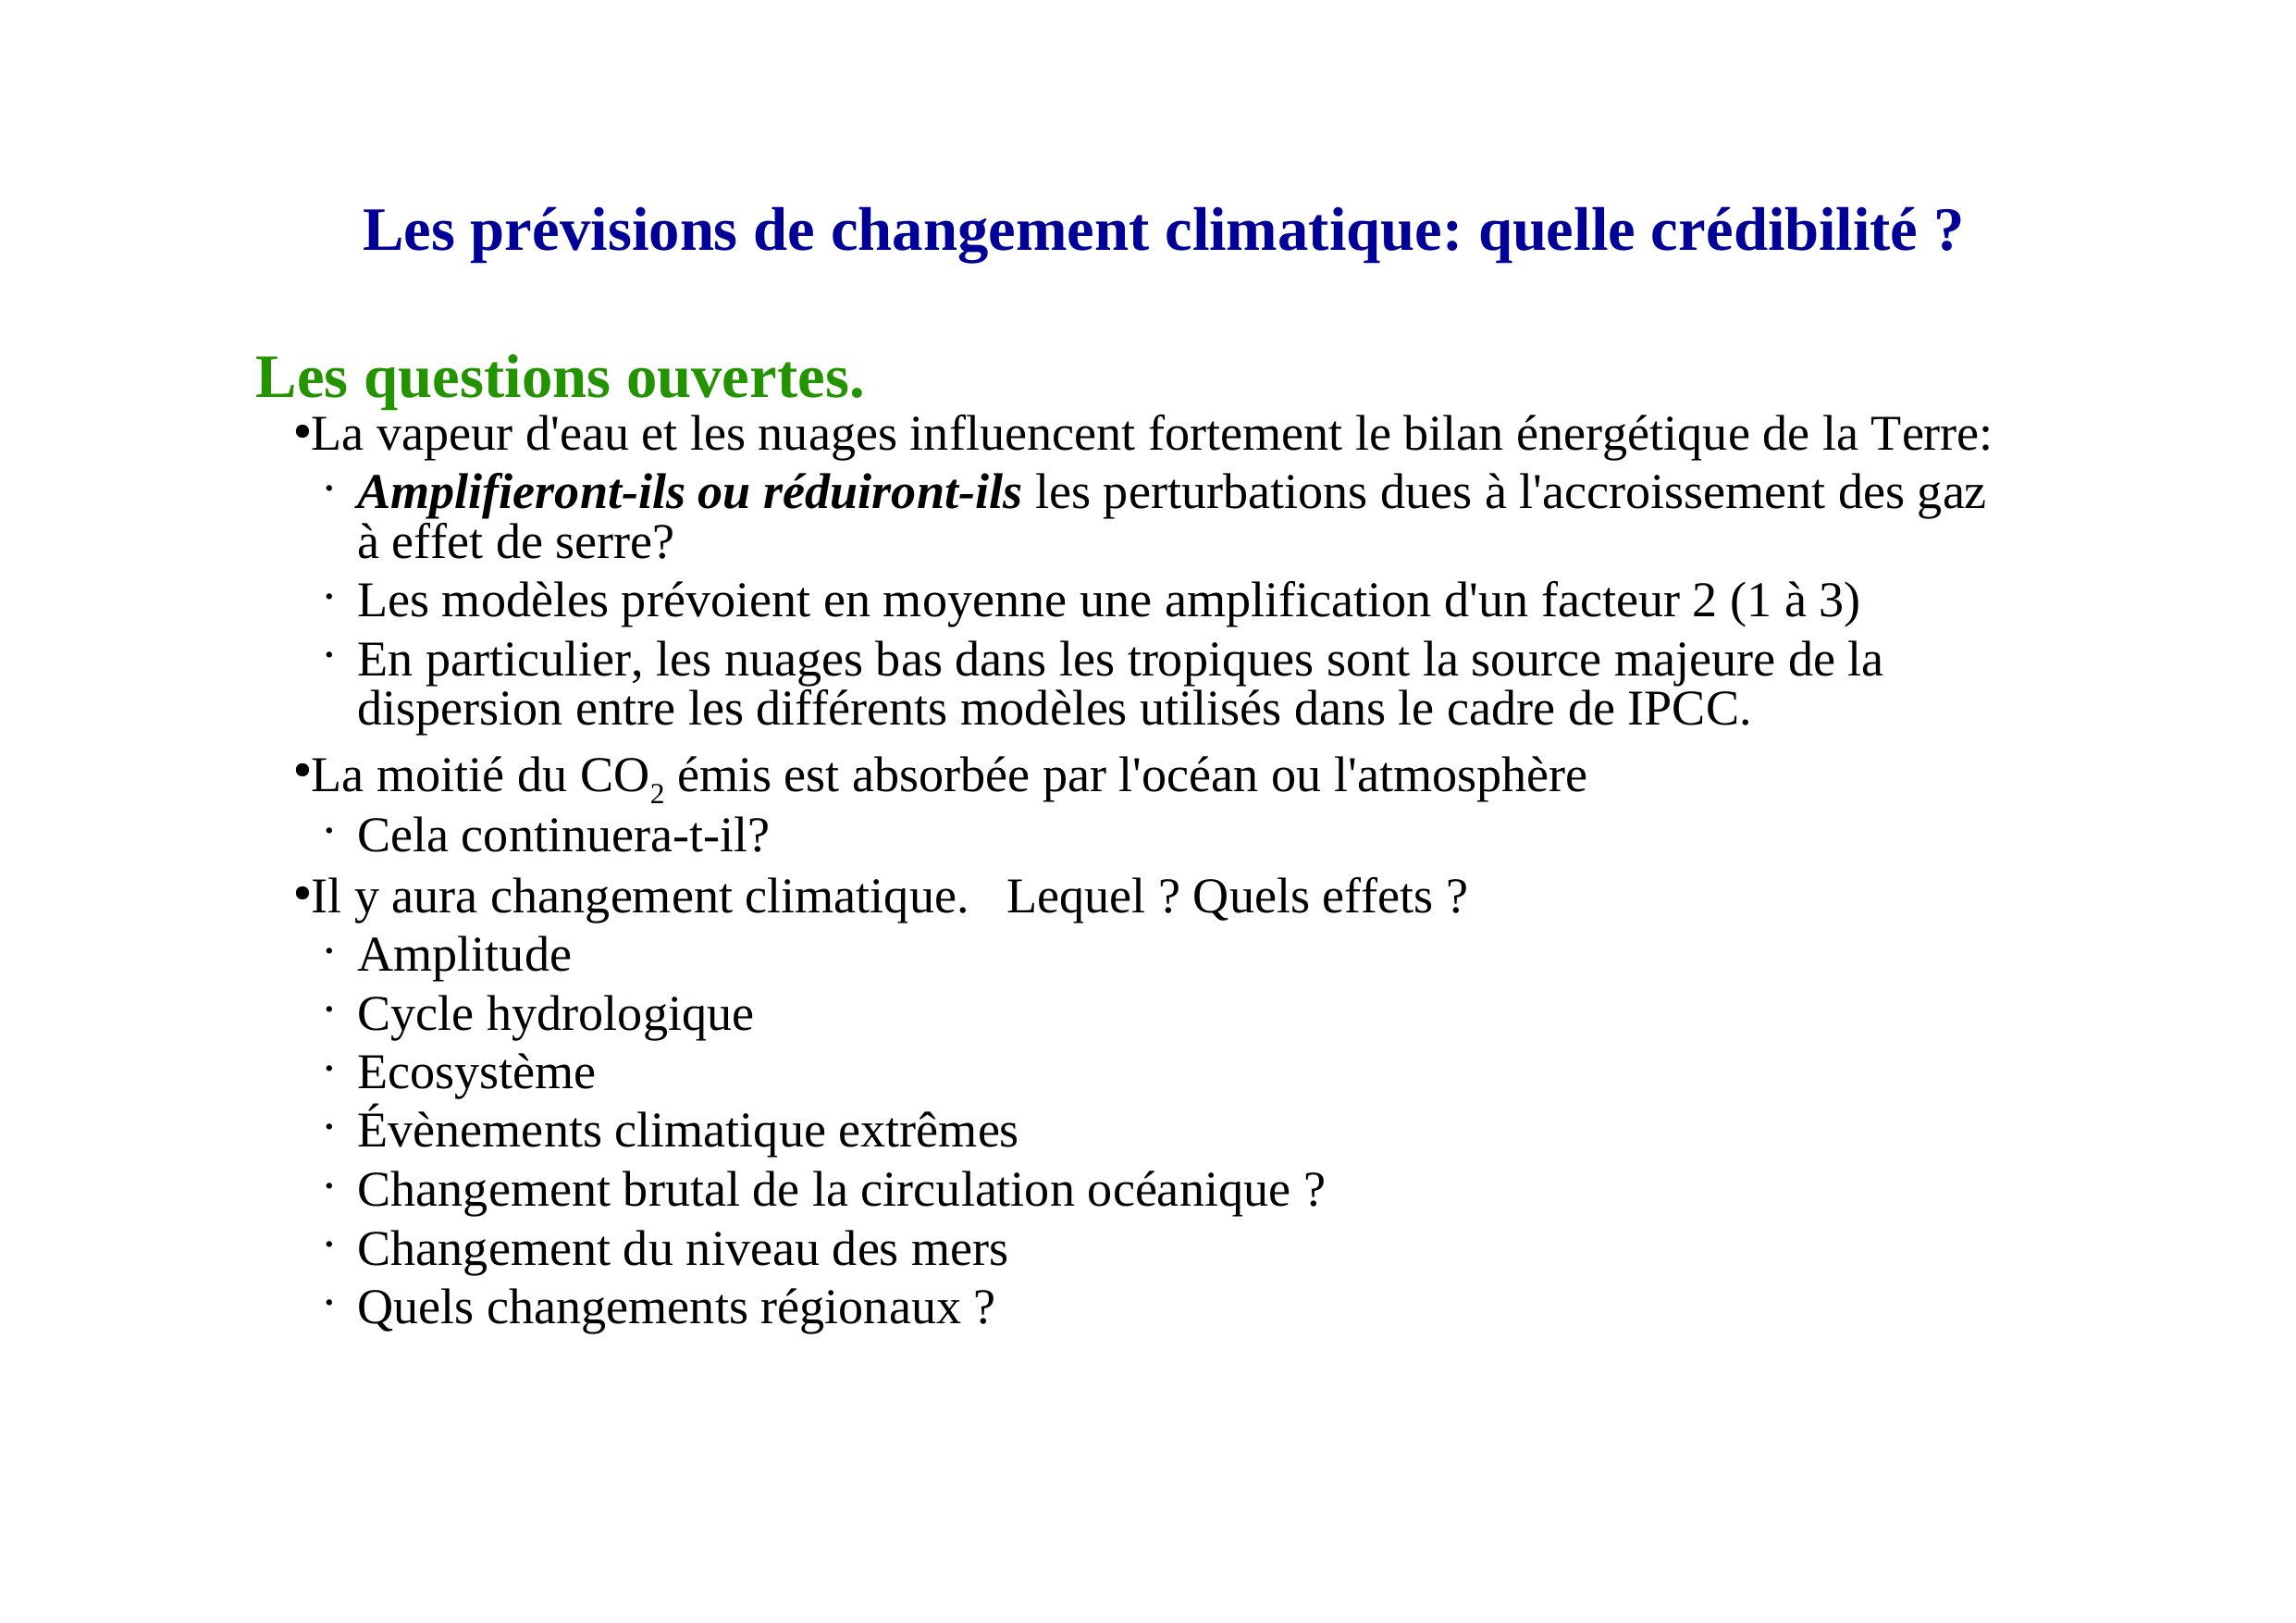

# Les prévisions de changement climatique: quelle crédibilité ?
Les questions ouvertes.
La vapeur d'eau et les nuages influencent fortement le bilan énergétique de la Terre:
Amplifieront-ils ou réduiront-ils les perturbations dues à l'accroissement des gaz à effet de serre?
Les modèles prévoient en moyenne une amplification d'un facteur 2 (1 à 3)
En particulier, les nuages bas dans les tropiques sont la source majeure de la dispersion entre les différents modèles utilisés dans le cadre de IPCC.
La moitié du CO2 émis est absorbée par l'océan ou l'atmosphère
Cela continuera-t-il?
Il y aura changement climatique. 	Lequel ? Quels effets ?
Amplitude
Cycle hydrologique
Ecosystème
Évènements climatique extrêmes
Changement brutal de la circulation océanique ?
Changement du niveau des mers
Quels changements régionaux ?